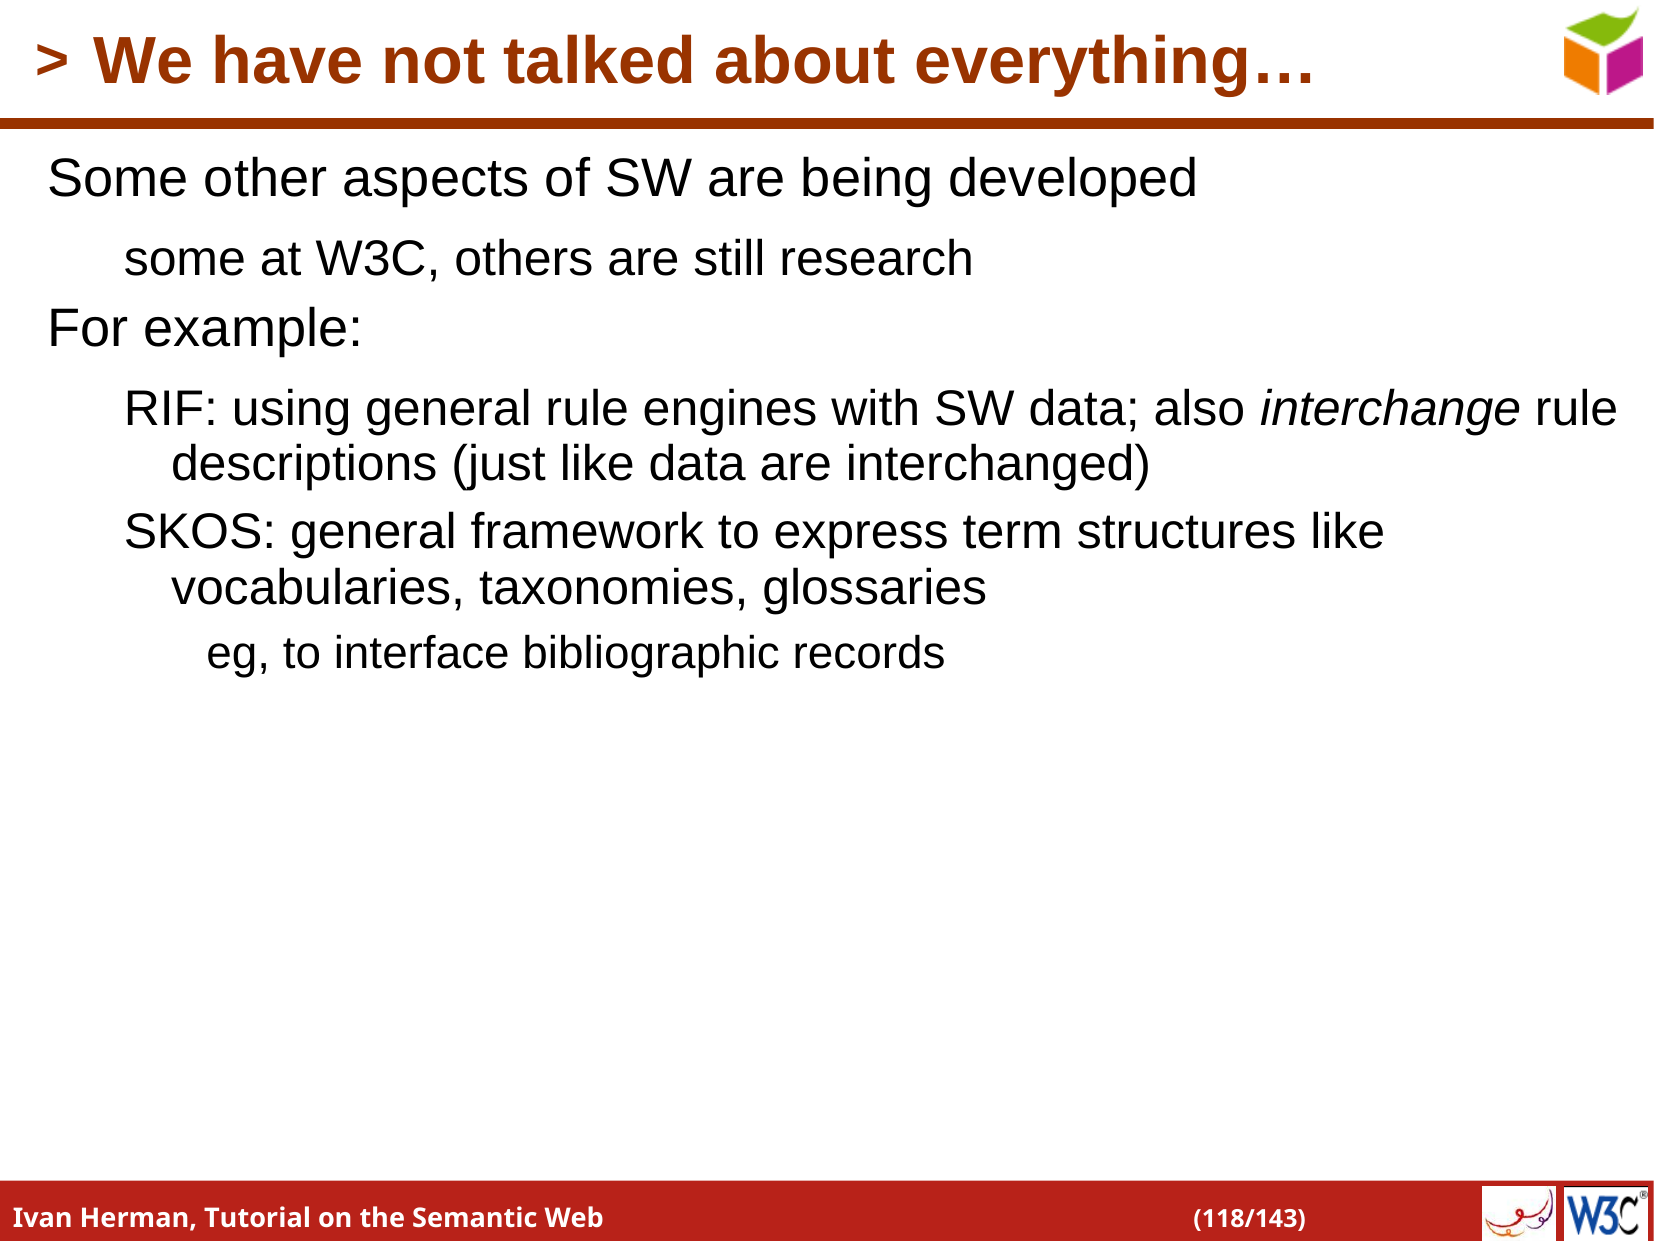

# We have not talked about everything…
Some other aspects of SW are being developed
some at W3C, others are still research
For example:
RIF: using general rule engines with SW data; also interchange rule descriptions (just like data are interchanged)
SKOS: general framework to express term structures like vocabularies, taxonomies, glossaries
eg, to interface bibliographic records